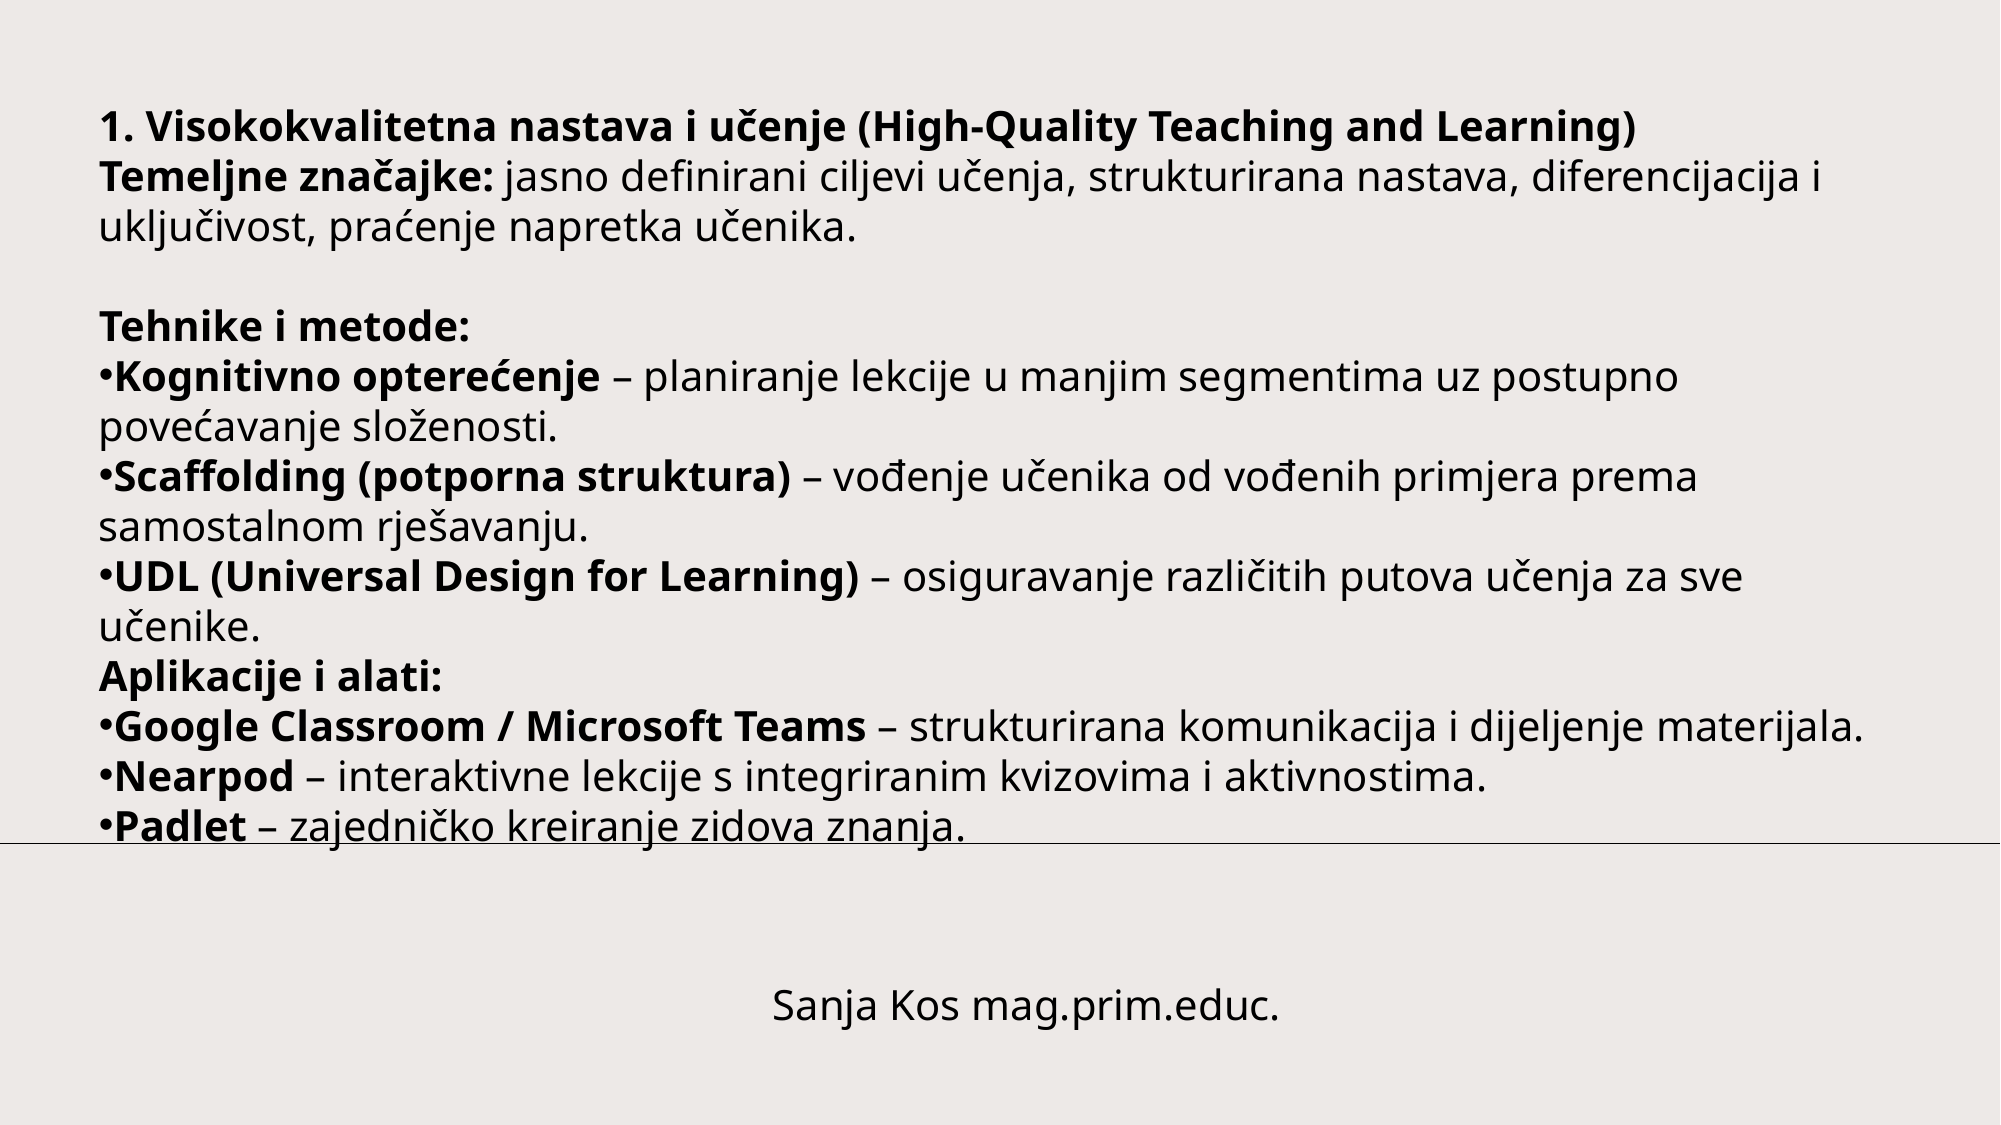

1. Visokokvalitetna nastava i učenje (High-Quality Teaching and Learning)
Temeljne značajke: jasno definirani ciljevi učenja, strukturirana nastava, diferencijacija i uključivost, praćenje napretka učenika.
Tehnike i metode:
Kognitivno opterećenje – planiranje lekcije u manjim segmentima uz postupno povećavanje složenosti.
Scaffolding (potporna struktura) – vođenje učenika od vođenih primjera prema samostalnom rješavanju.
UDL (Universal Design for Learning) – osiguravanje različitih putova učenja za sve učenike.
Aplikacije i alati:
Google Classroom / Microsoft Teams – strukturirana komunikacija i dijeljenje materijala.
Nearpod – interaktivne lekcije s integriranim kvizovima i aktivnostima.
Padlet – zajedničko kreiranje zidova znanja.
# Sanja Kos mag.prim.educ.